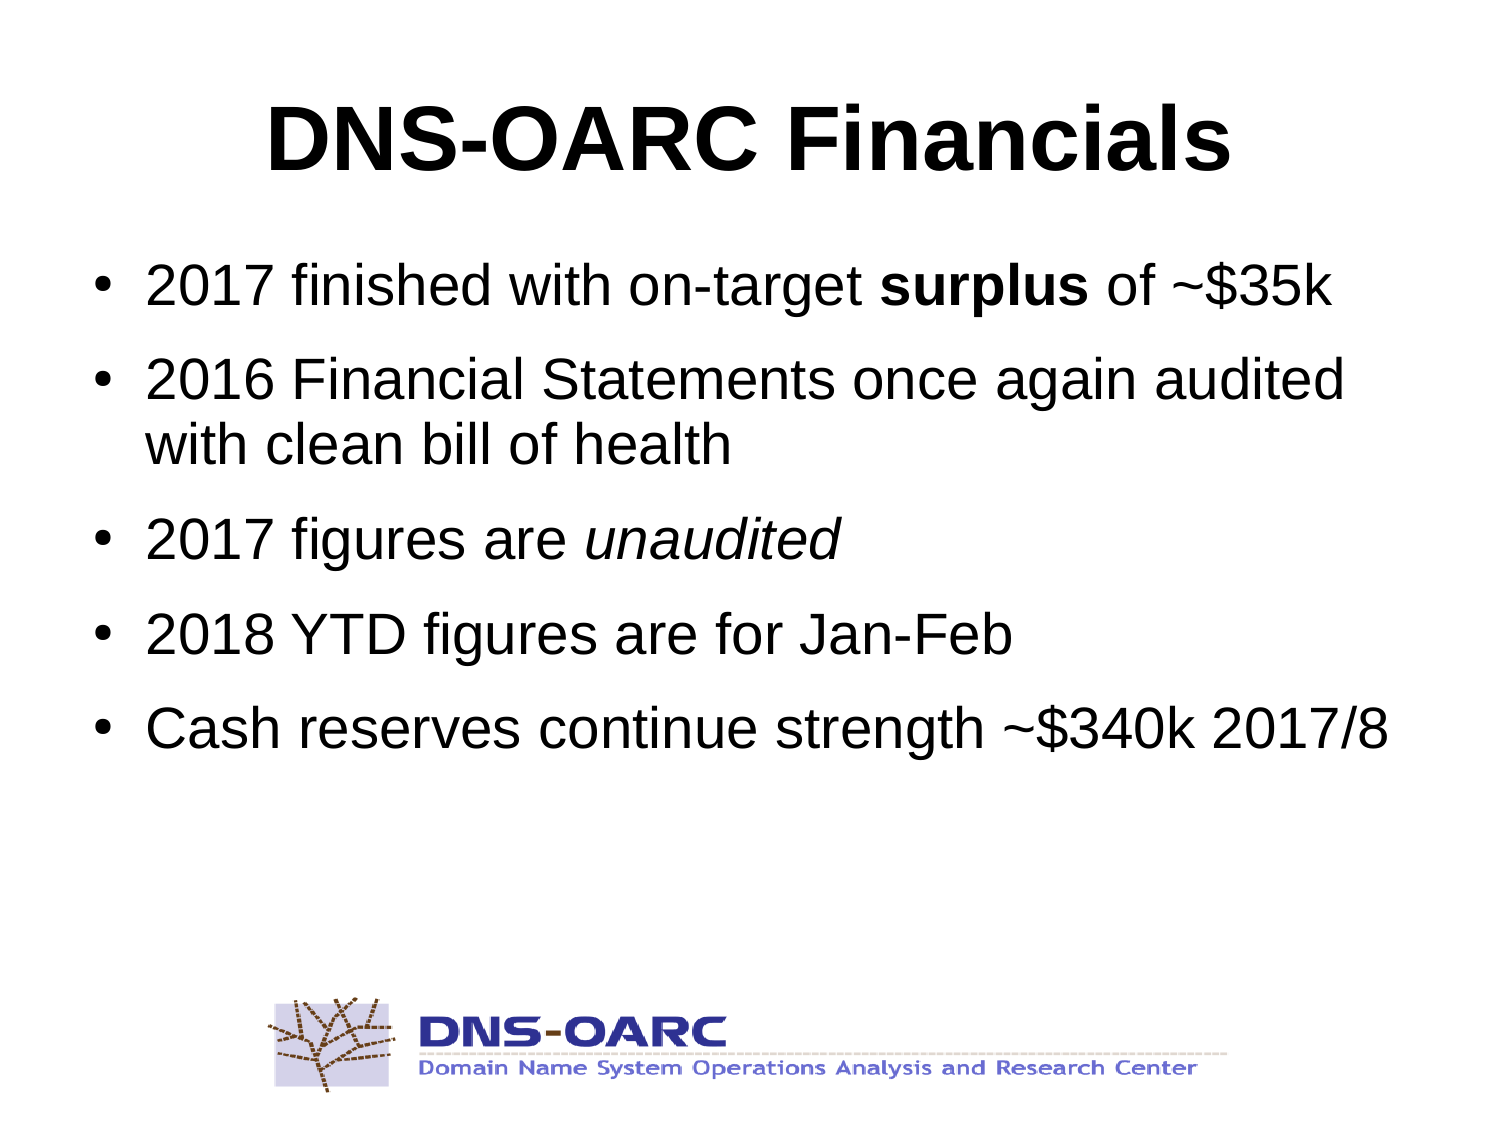

# DNS-OARC Financials
2017 finished with on-target surplus of ~$35k
2016 Financial Statements once again audited with clean bill of health
2017 figures are unaudited
2018 YTD figures are for Jan-Feb
Cash reserves continue strength ~$340k 2017/8